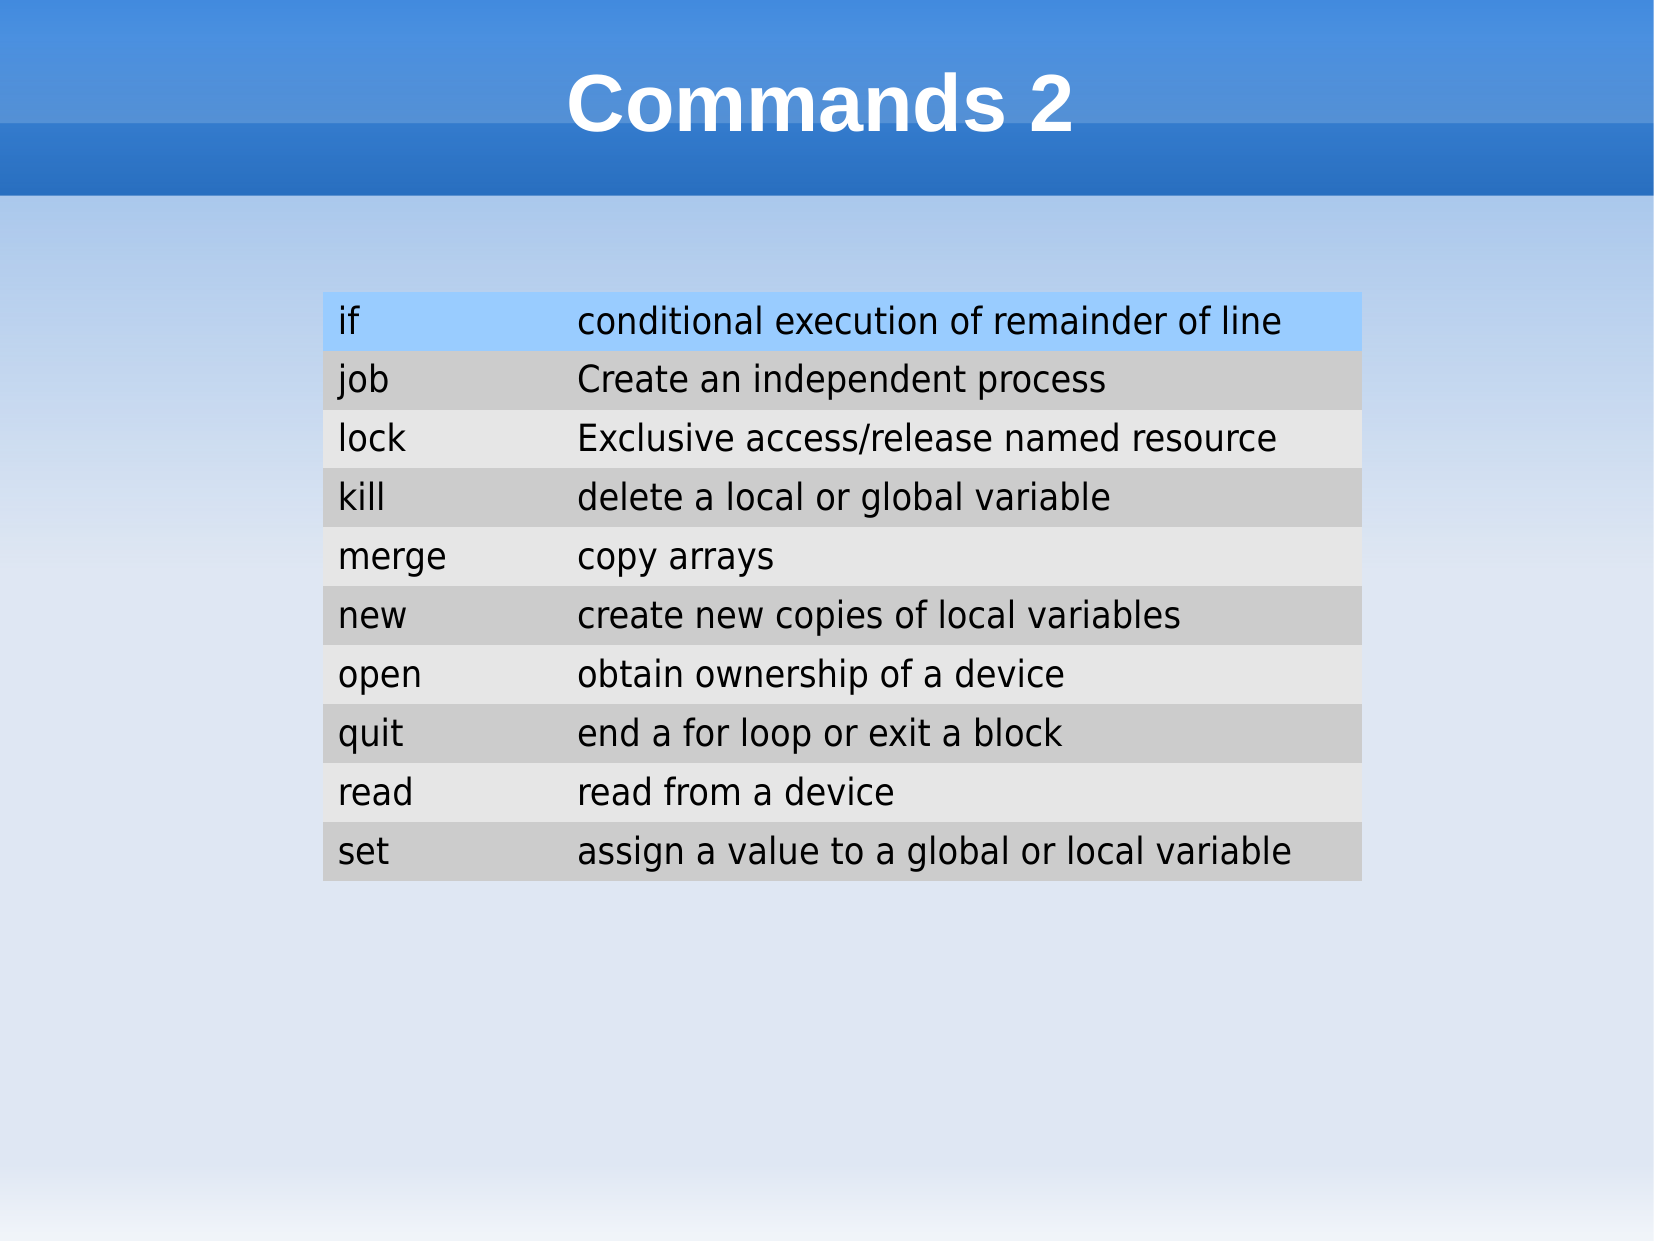

# Commands 2
| if | conditional execution of remainder of line |
| --- | --- |
| job | Create an independent process |
| lock | Exclusive access/release named resource |
| kill | delete a local or global variable |
| merge | copy arrays |
| new | create new copies of local variables |
| open | obtain ownership of a device |
| quit | end a for loop or exit a block |
| read | read from a device |
| set | assign a value to a global or local variable |